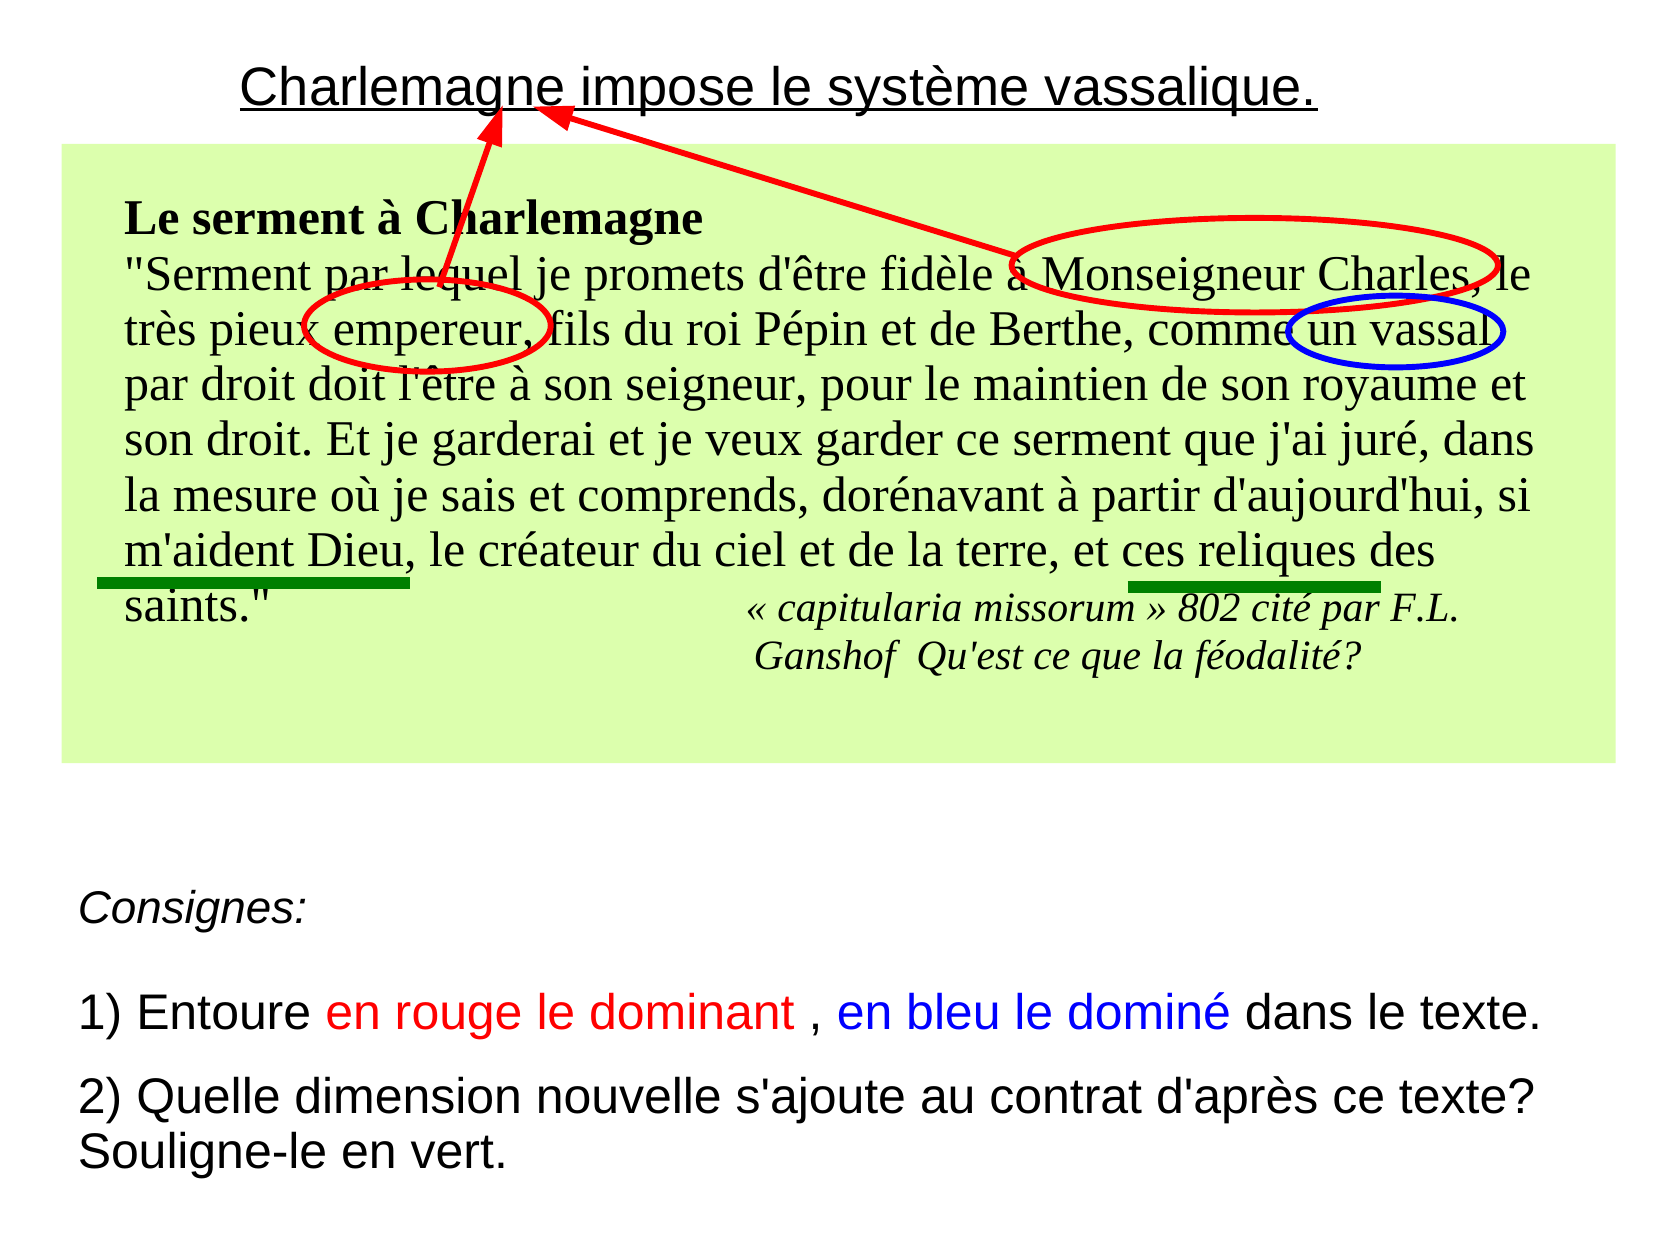

Charlemagne impose le système vassalique.
Le serment à Charlemagne
"Serment par lequel je promets d'être fidèle à Monseigneur Charles, le très pieux empereur, fils du roi Pépin et de Berthe, comme un vassal par droit doit l'être à son seigneur, pour le maintien de son royaume et son droit. Et je garderai et je veux garder ce serment que j'ai juré, dans la mesure où je sais et comprends, dorénavant à partir d'aujourd'hui, si m'aident Dieu, le créateur du ciel et de la terre, et ces reliques des saints." « capitularia missorum » 802 cité par F.L. Ganshof Qu'est ce que la féodalité?
Consignes:
1) Entoure en rouge le dominant , en bleu le dominé dans le texte.
2) Quelle dimension nouvelle s'ajoute au contrat d'après ce texte?
Souligne-le en vert.